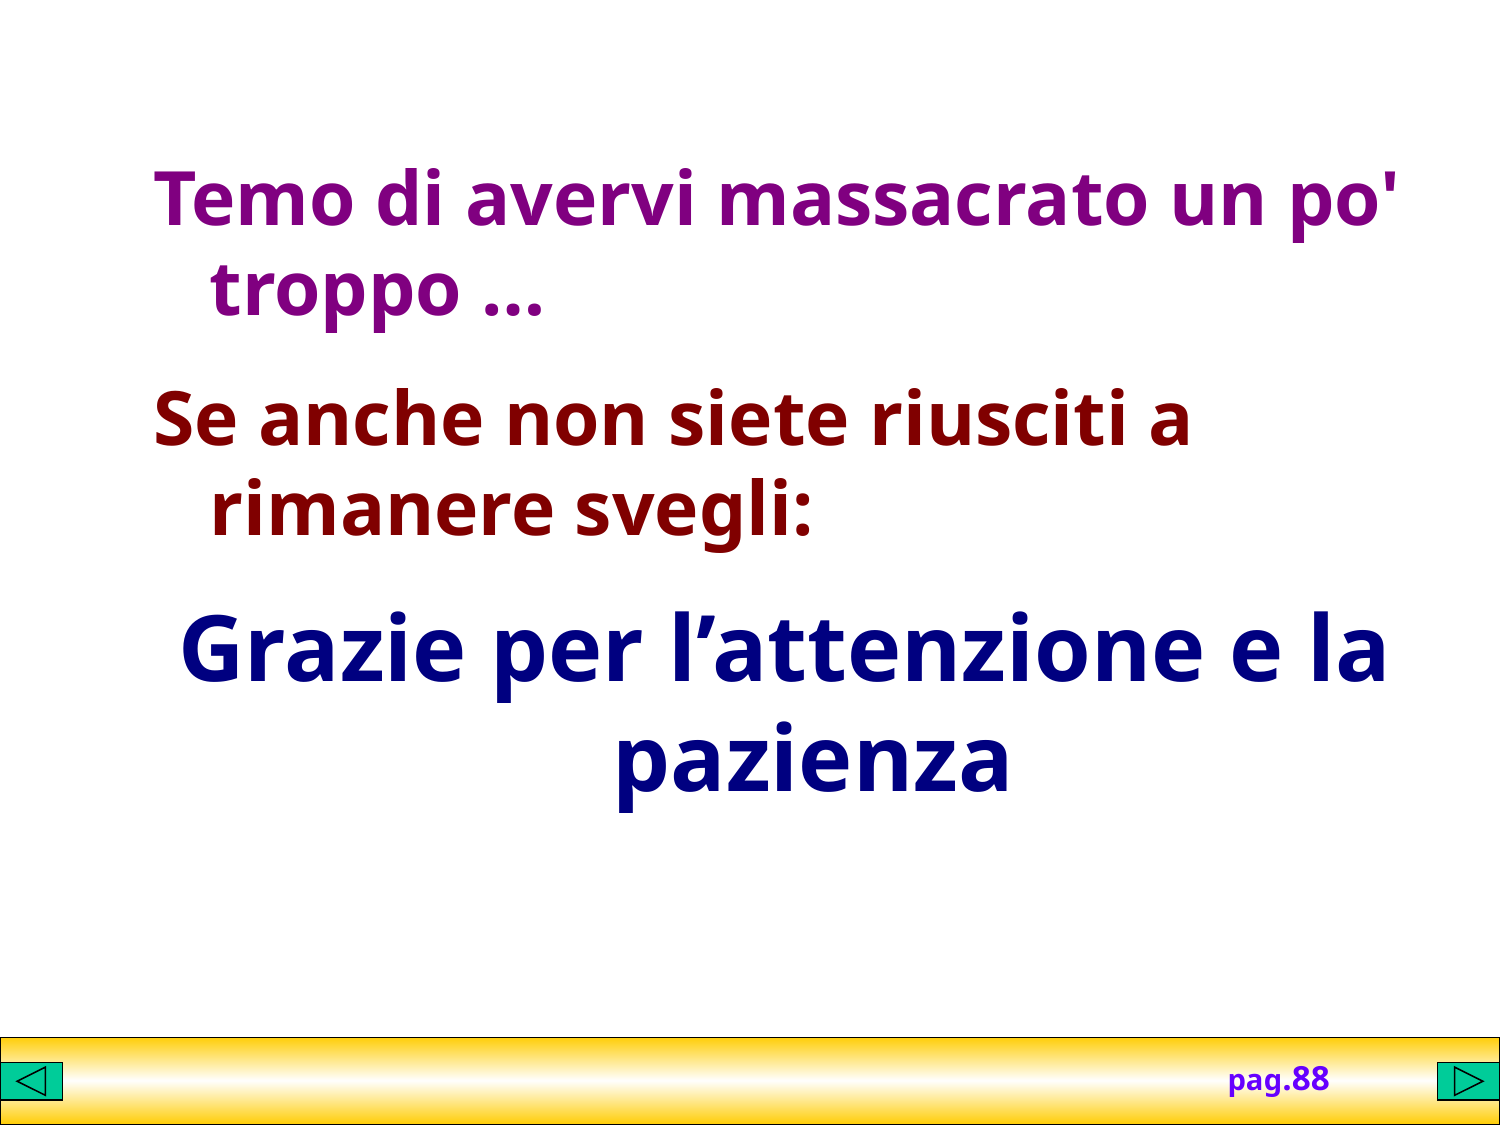

# Temo di avervi massacrato un po' troppo …
Se anche non siete riusciti a rimanere svegli:
Grazie per l’attenzione e la pazienza
88